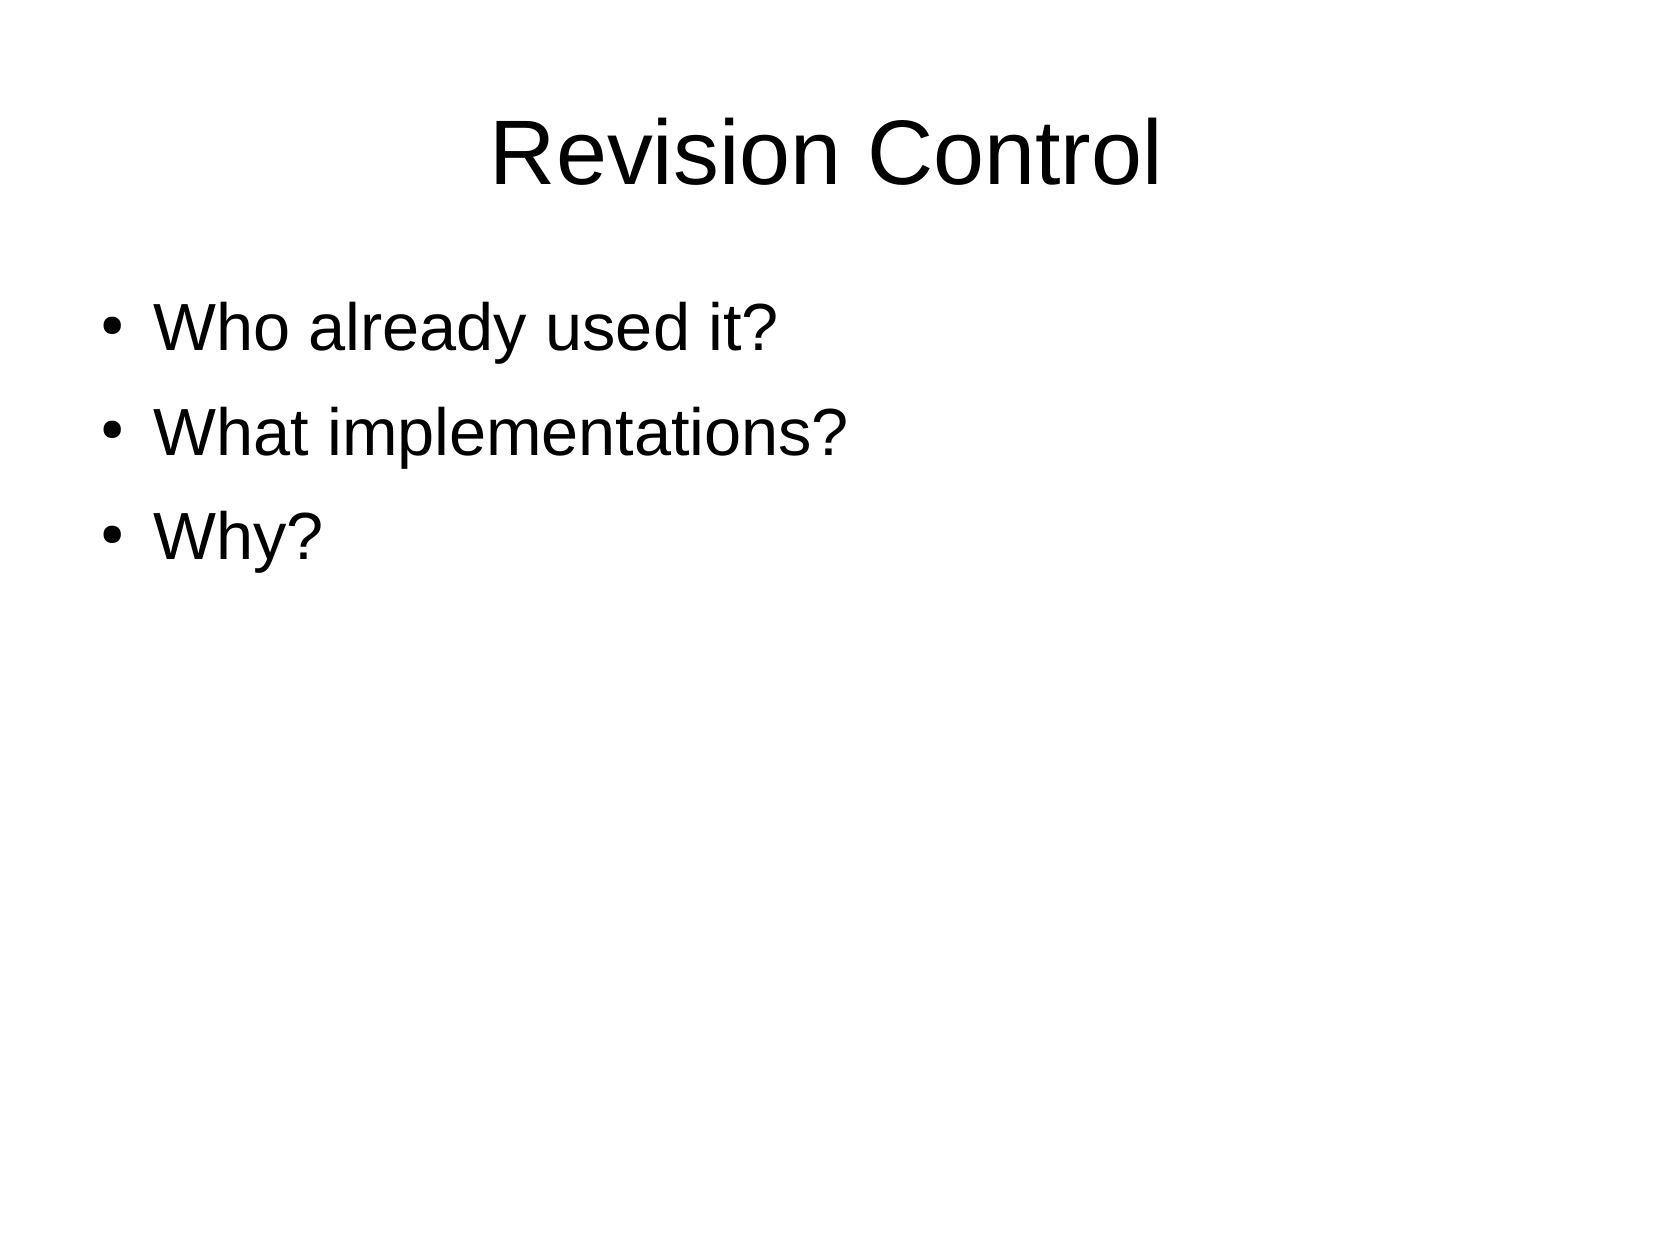

# Revision Control
Who already used it?
What implementations?
Why?